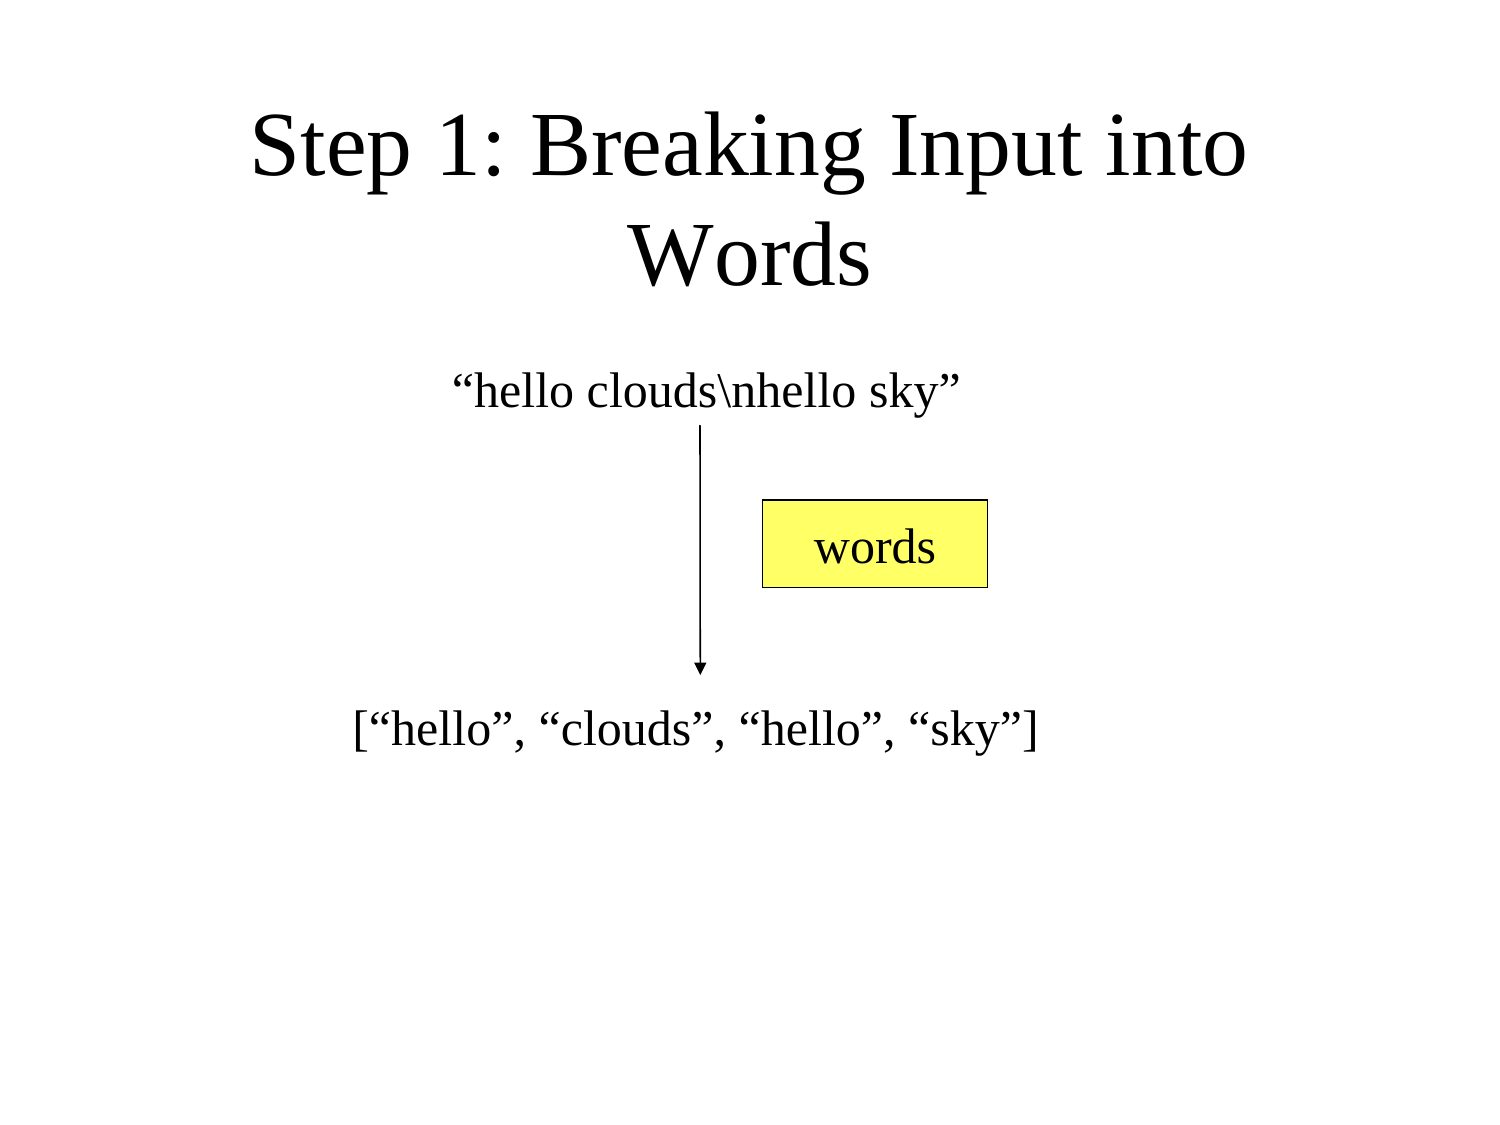

# Step 1: Breaking Input into Words
“hello clouds\nhello sky”
words
[“hello”, “clouds”, “hello”, “sky”]